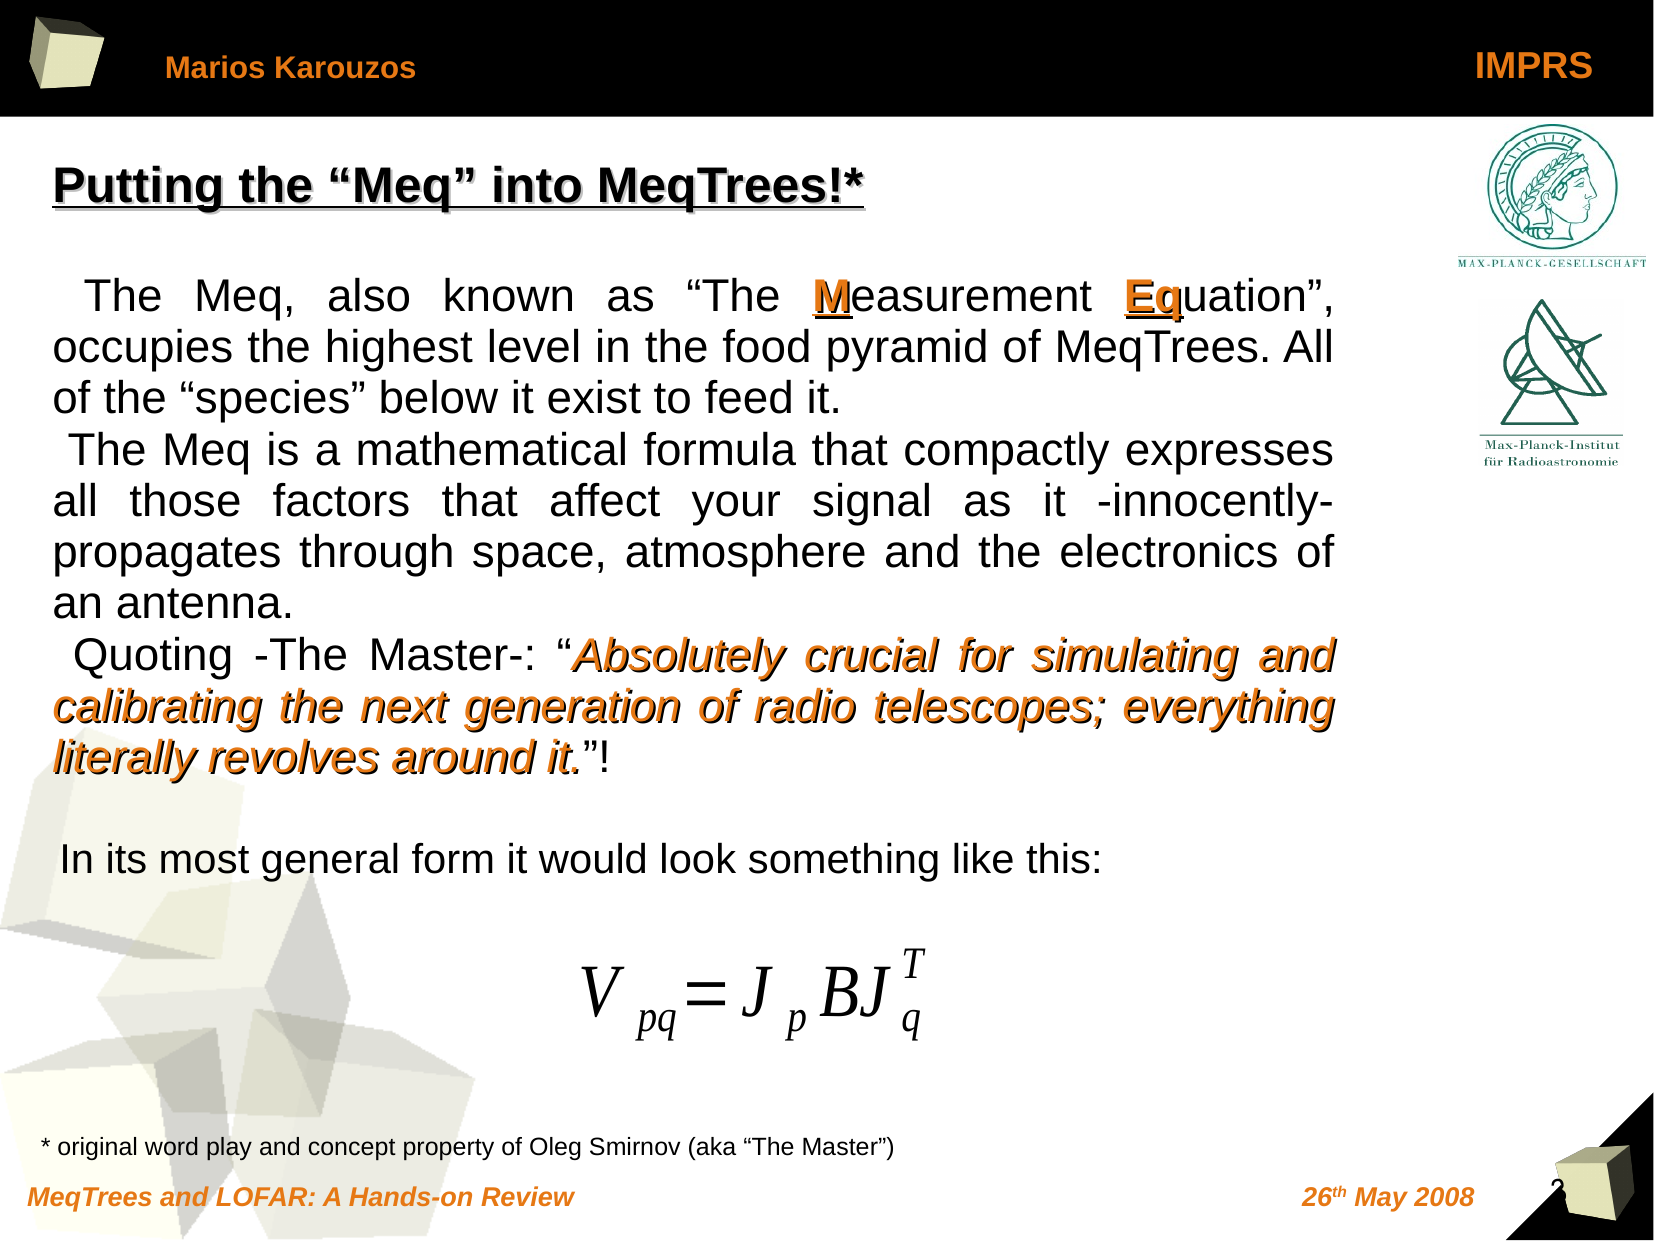

Marios Karouzos														 IMPRS
Putting the “Meq” into MeqTrees!*
 The Meq, also known as “The Measurement Equation”, occupies the highest level in the food pyramid of MeqTrees. All of the “species” below it exist to feed it.
 The Meq is a mathematical formula that compactly expresses all those factors that affect your signal as it -innocently- propagates through space, atmosphere and the electronics of an antenna.
 Quoting -The Master-: “Absolutely crucial for simulating and calibrating the next generation of radio telescopes; everything literally revolves around it.”!
In its most general form it would look something like this:
* original word play and concept property of Oleg Smirnov (aka “The Master”)
MeqTrees and LOFAR: A Hands-on Review										26th May 2008